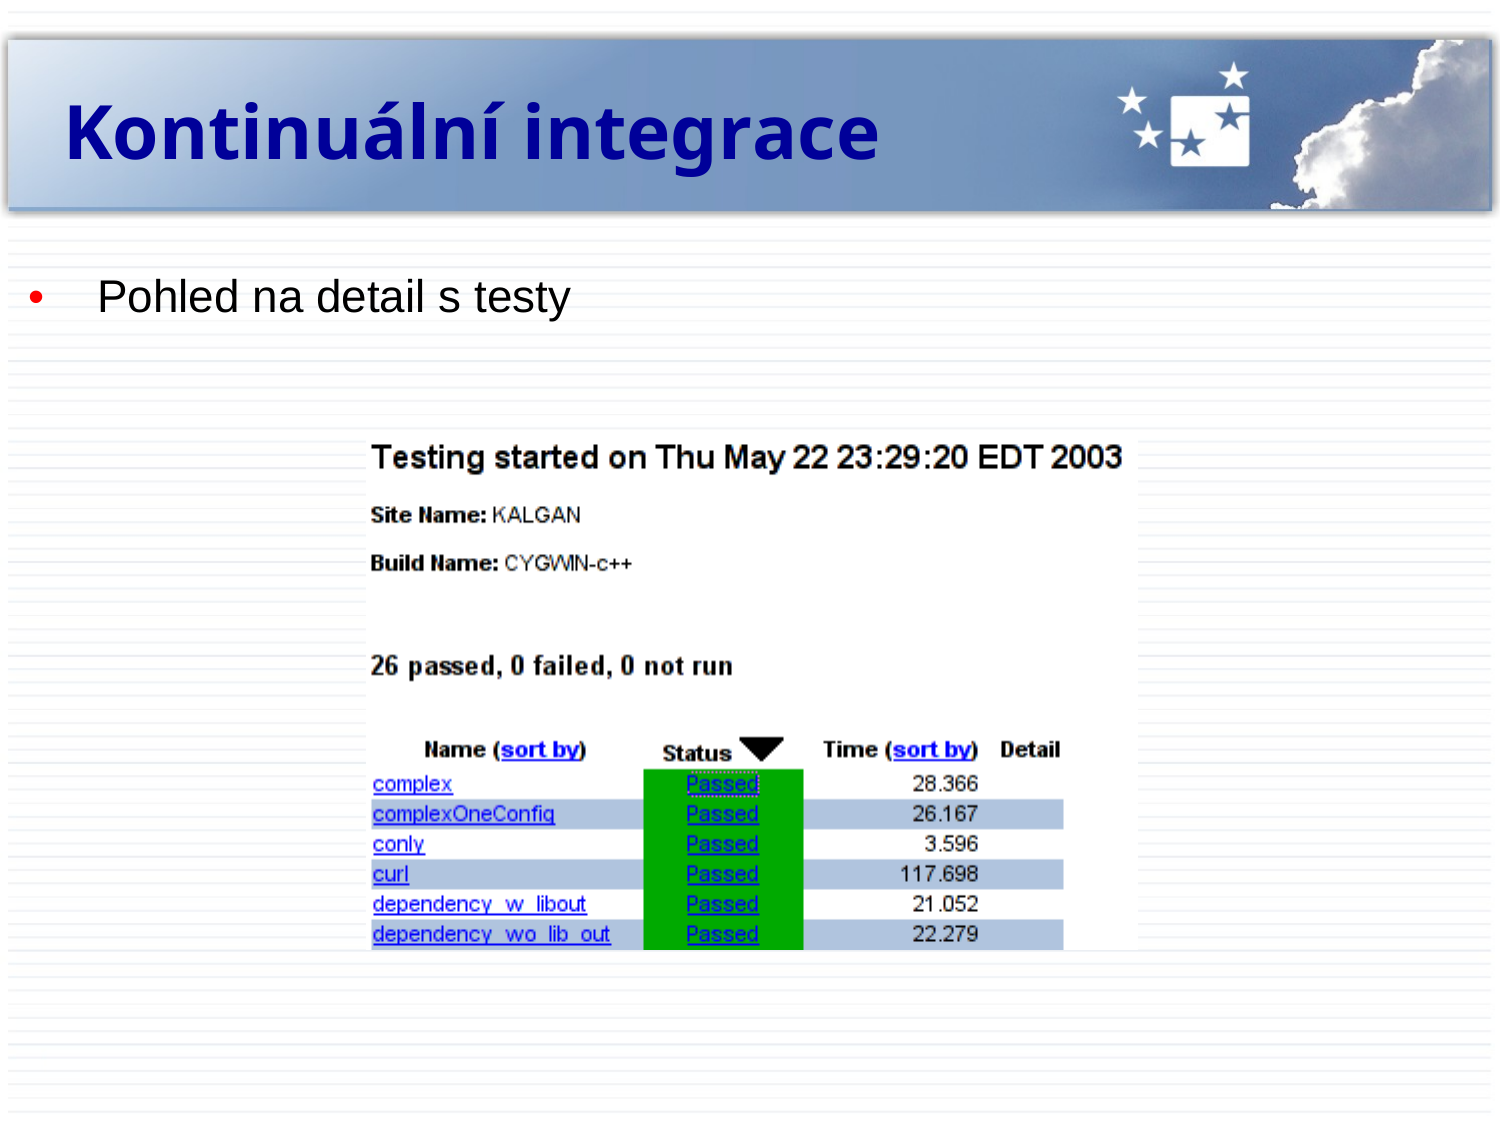

# Kontinuální integrace
 Pohled na detail s testy